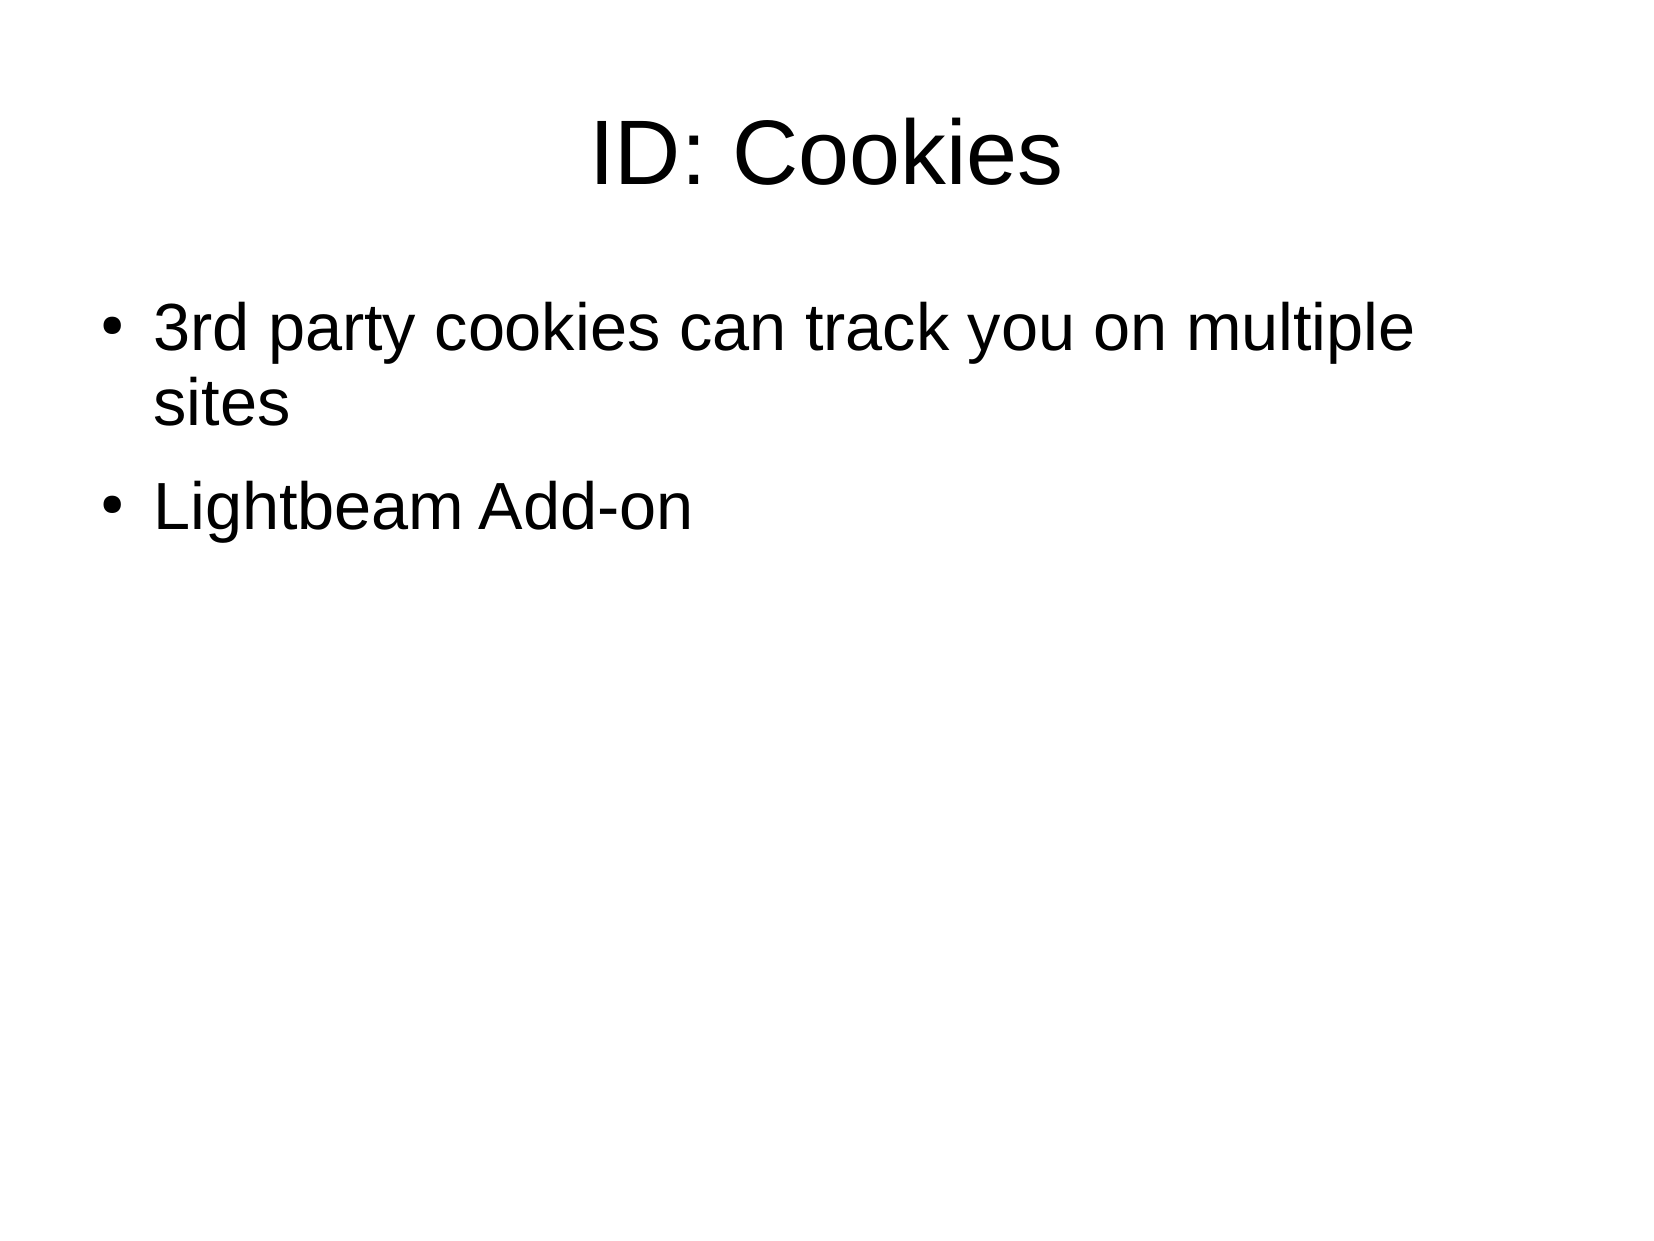

# ID: Cookies
3rd party cookies can track you on multiple sites
Lightbeam Add-on